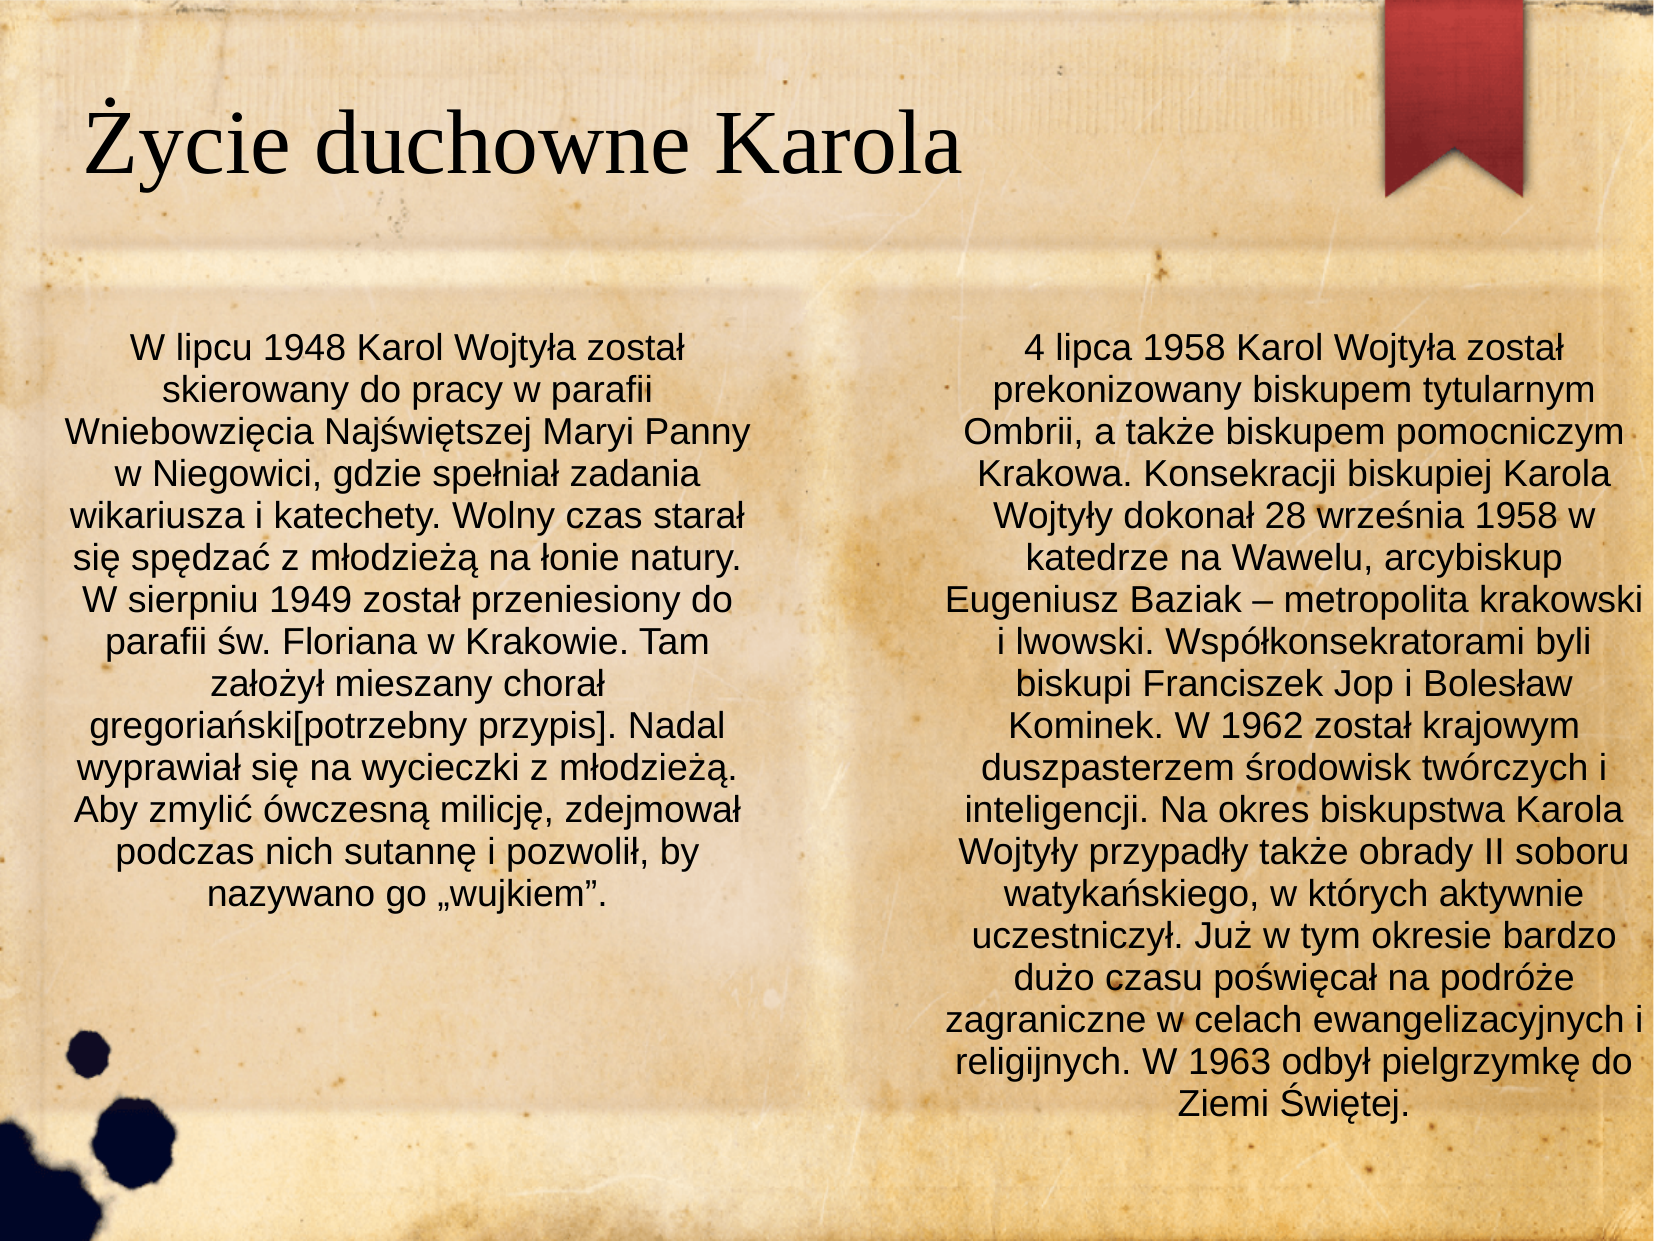

# Życie duchowne Karola
W lipcu 1948 Karol Wojtyła został skierowany do pracy w parafii Wniebowzięcia Najświętszej Maryi Panny w Niegowici, gdzie spełniał zadania wikariusza i katechety. Wolny czas starał się spędzać z młodzieżą na łonie natury. W sierpniu 1949 został przeniesiony do parafii św. Floriana w Krakowie. Tam założył mieszany chorał gregoriański[potrzebny przypis]. Nadal wyprawiał się na wycieczki z młodzieżą. Aby zmylić ówczesną milicję, zdejmował podczas nich sutannę i pozwolił, by nazywano go „wujkiem”.
4 lipca 1958 Karol Wojtyła został prekonizowany biskupem tytularnym Ombrii, a także biskupem pomocniczym Krakowa. Konsekracji biskupiej Karola Wojtyły dokonał 28 września 1958 w katedrze na Wawelu, arcybiskup Eugeniusz Baziak – metropolita krakowski i lwowski. Współkonsekratorami byli biskupi Franciszek Jop i Bolesław Kominek. W 1962 został krajowym duszpasterzem środowisk twórczych i inteligencji. Na okres biskupstwa Karola Wojtyły przypadły także obrady II soboru watykańskiego, w których aktywnie uczestniczył. Już w tym okresie bardzo dużo czasu poświęcał na podróże zagraniczne w celach ewangelizacyjnych i religijnych. W 1963 odbył pielgrzymkę do Ziemi Świętej.